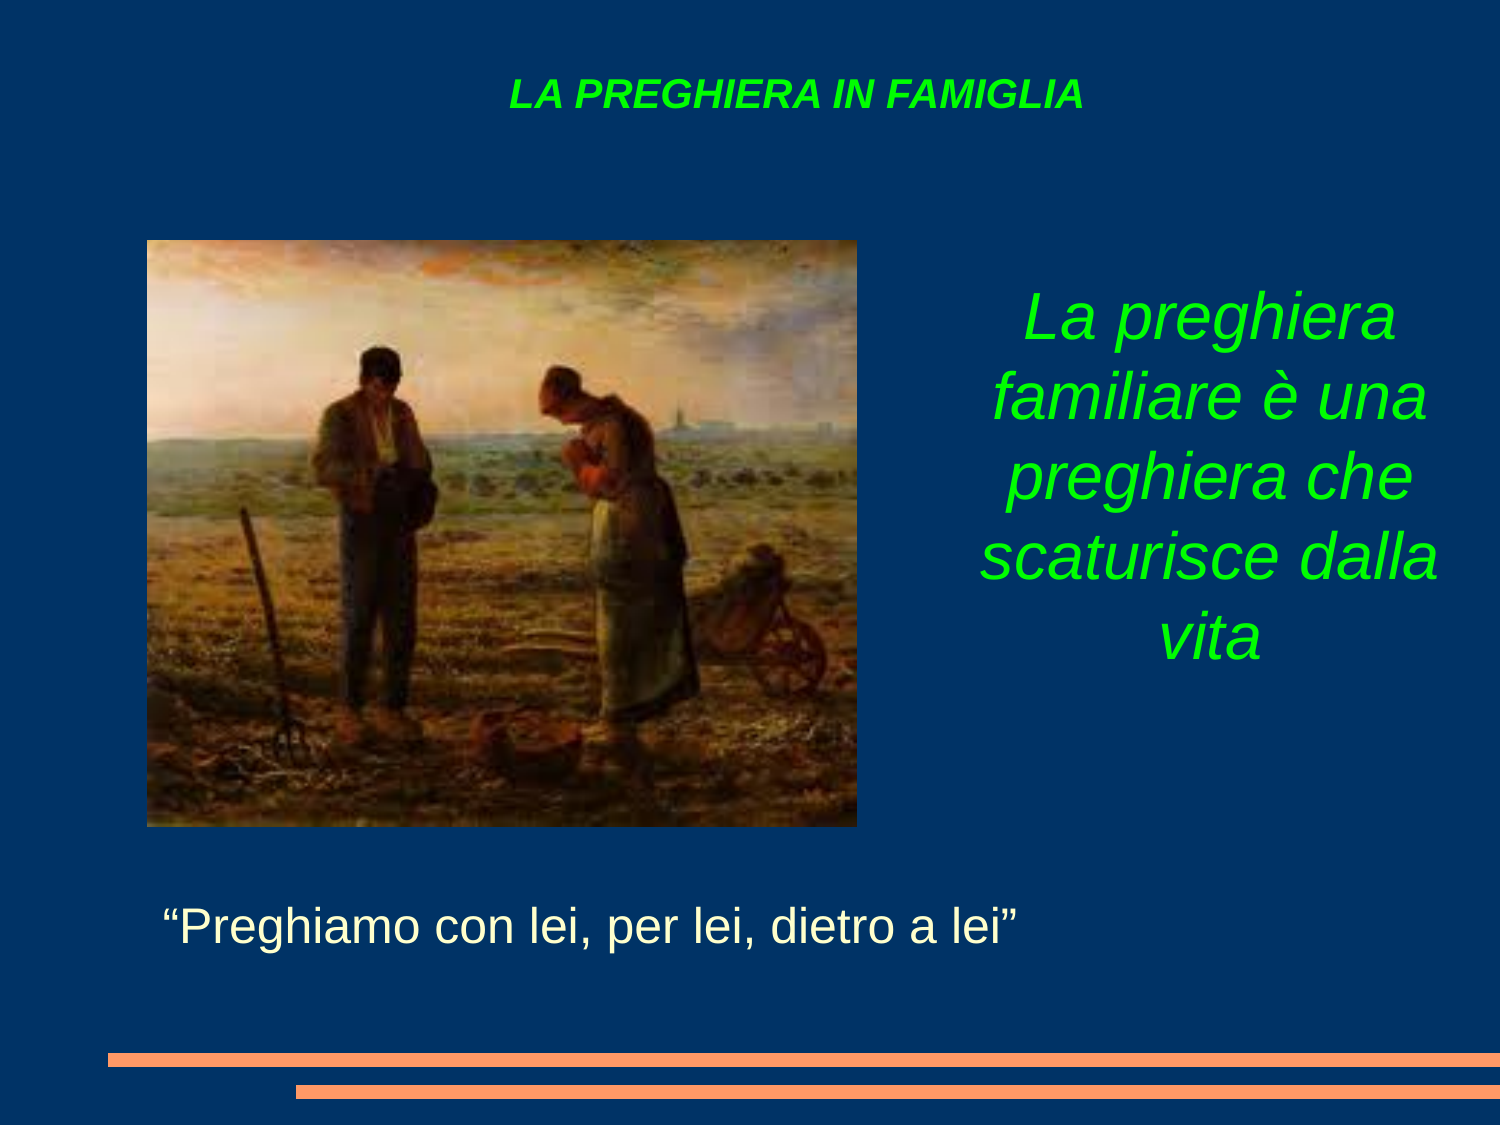

LA PREGHIERA IN FAMIGLIA
La preghiera familiare è una preghiera che scaturisce dalla vita
“Preghiamo con lei, per lei, dietro a lei”